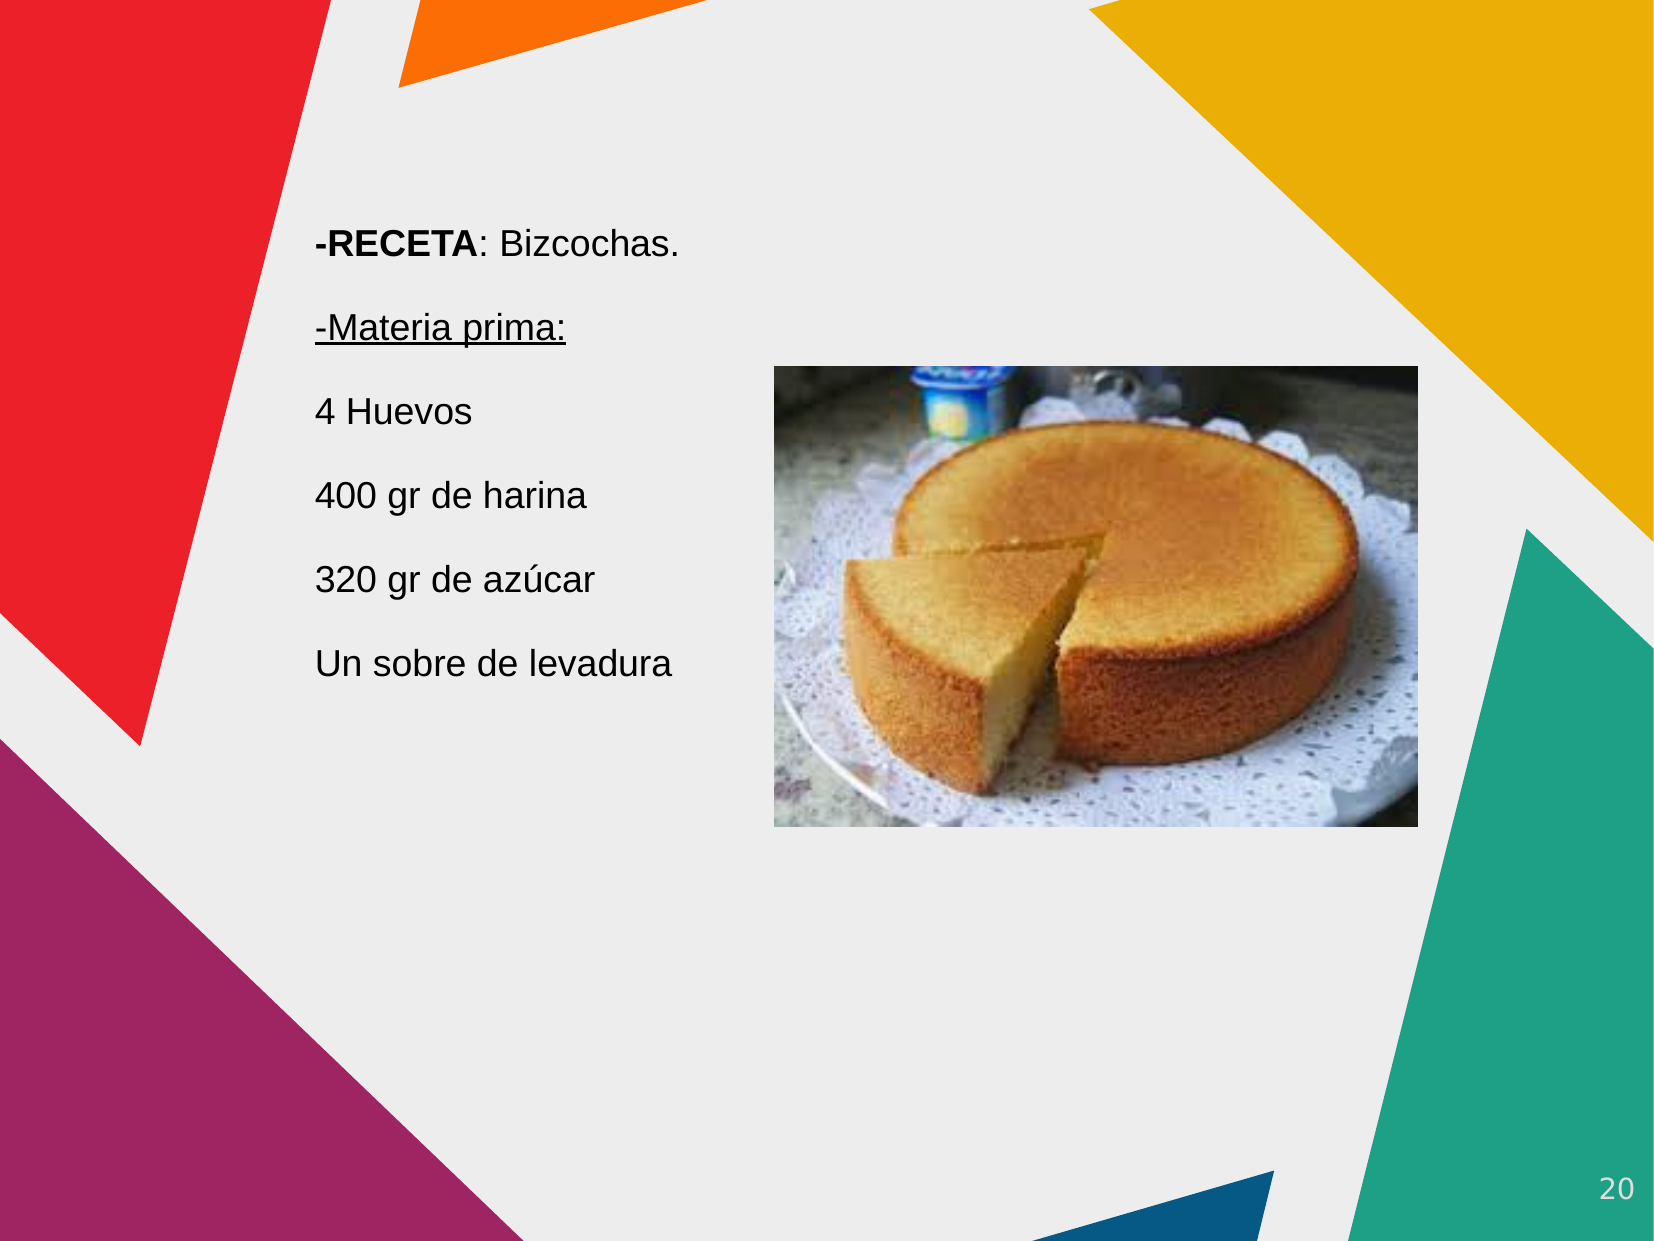

-RECETA: Bizcochas.
-Materia prima:
4 Huevos
400 gr de harina
320 gr de azúcar
Un sobre de levadura
20